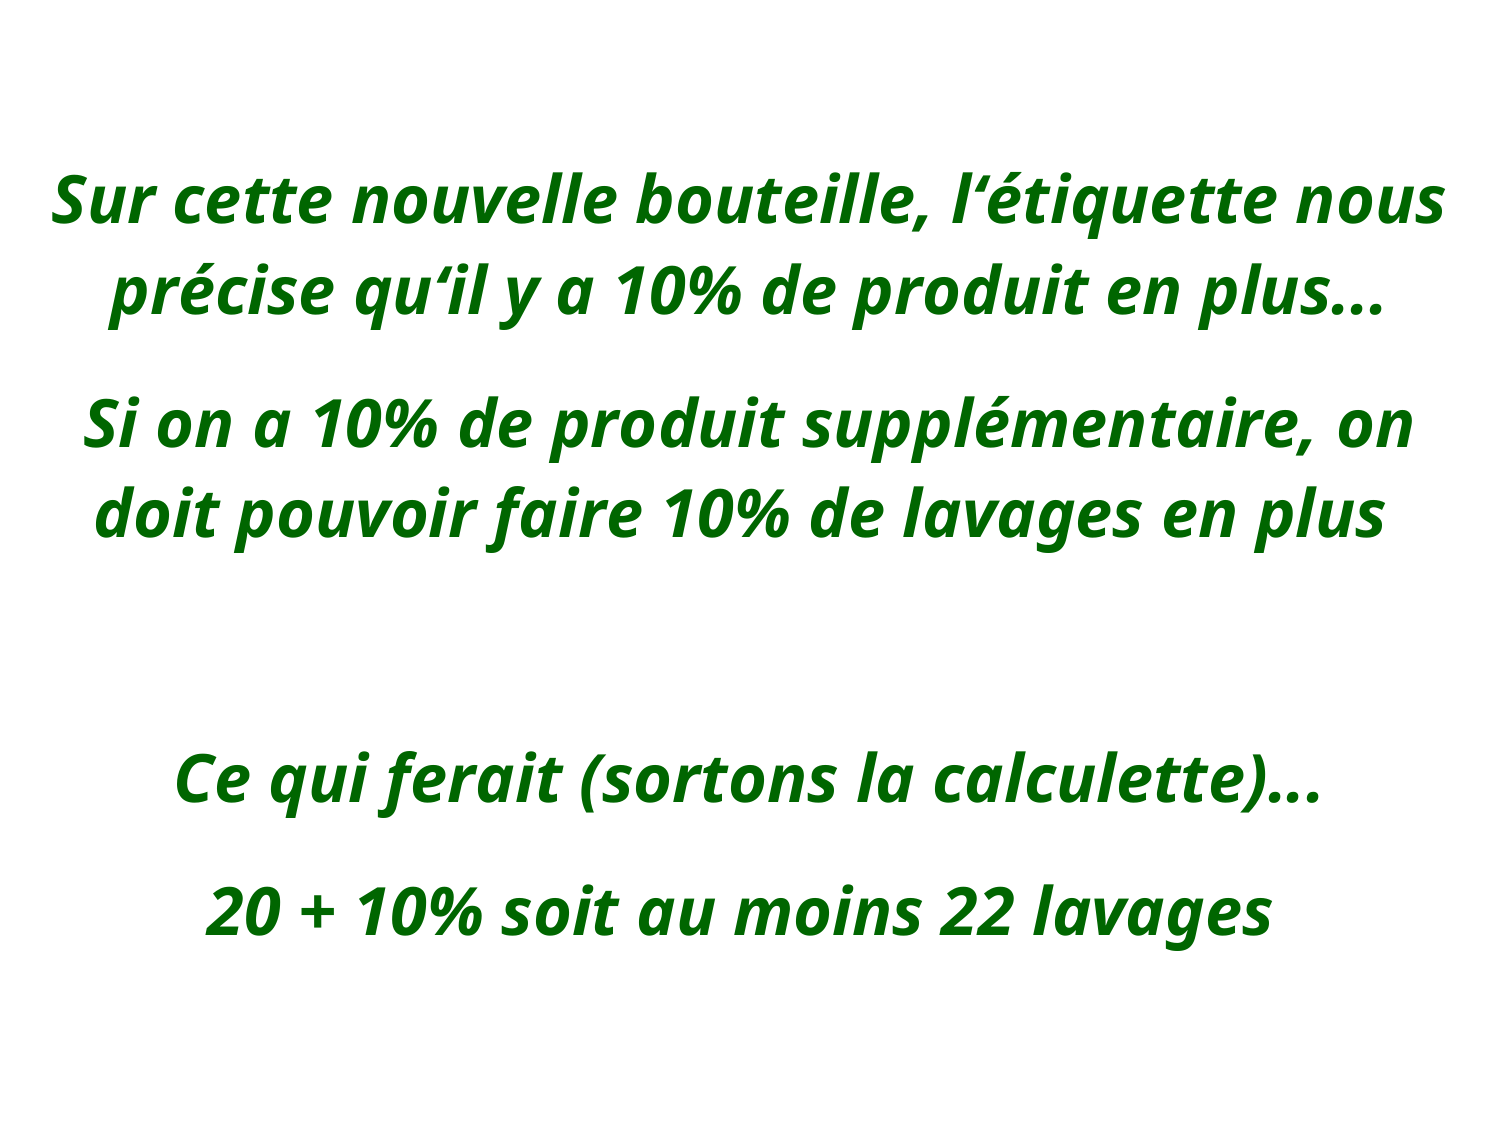

Sur cette nouvelle bouteille, l‘étiquette nous précise qu‘il y a 10% de produit en plus...
Si on a 10% de produit supplémentaire, on doit pouvoir faire 10% de lavages en plus
Ce qui ferait (sortons la calculette)...
20 + 10% soit au moins 22 lavages